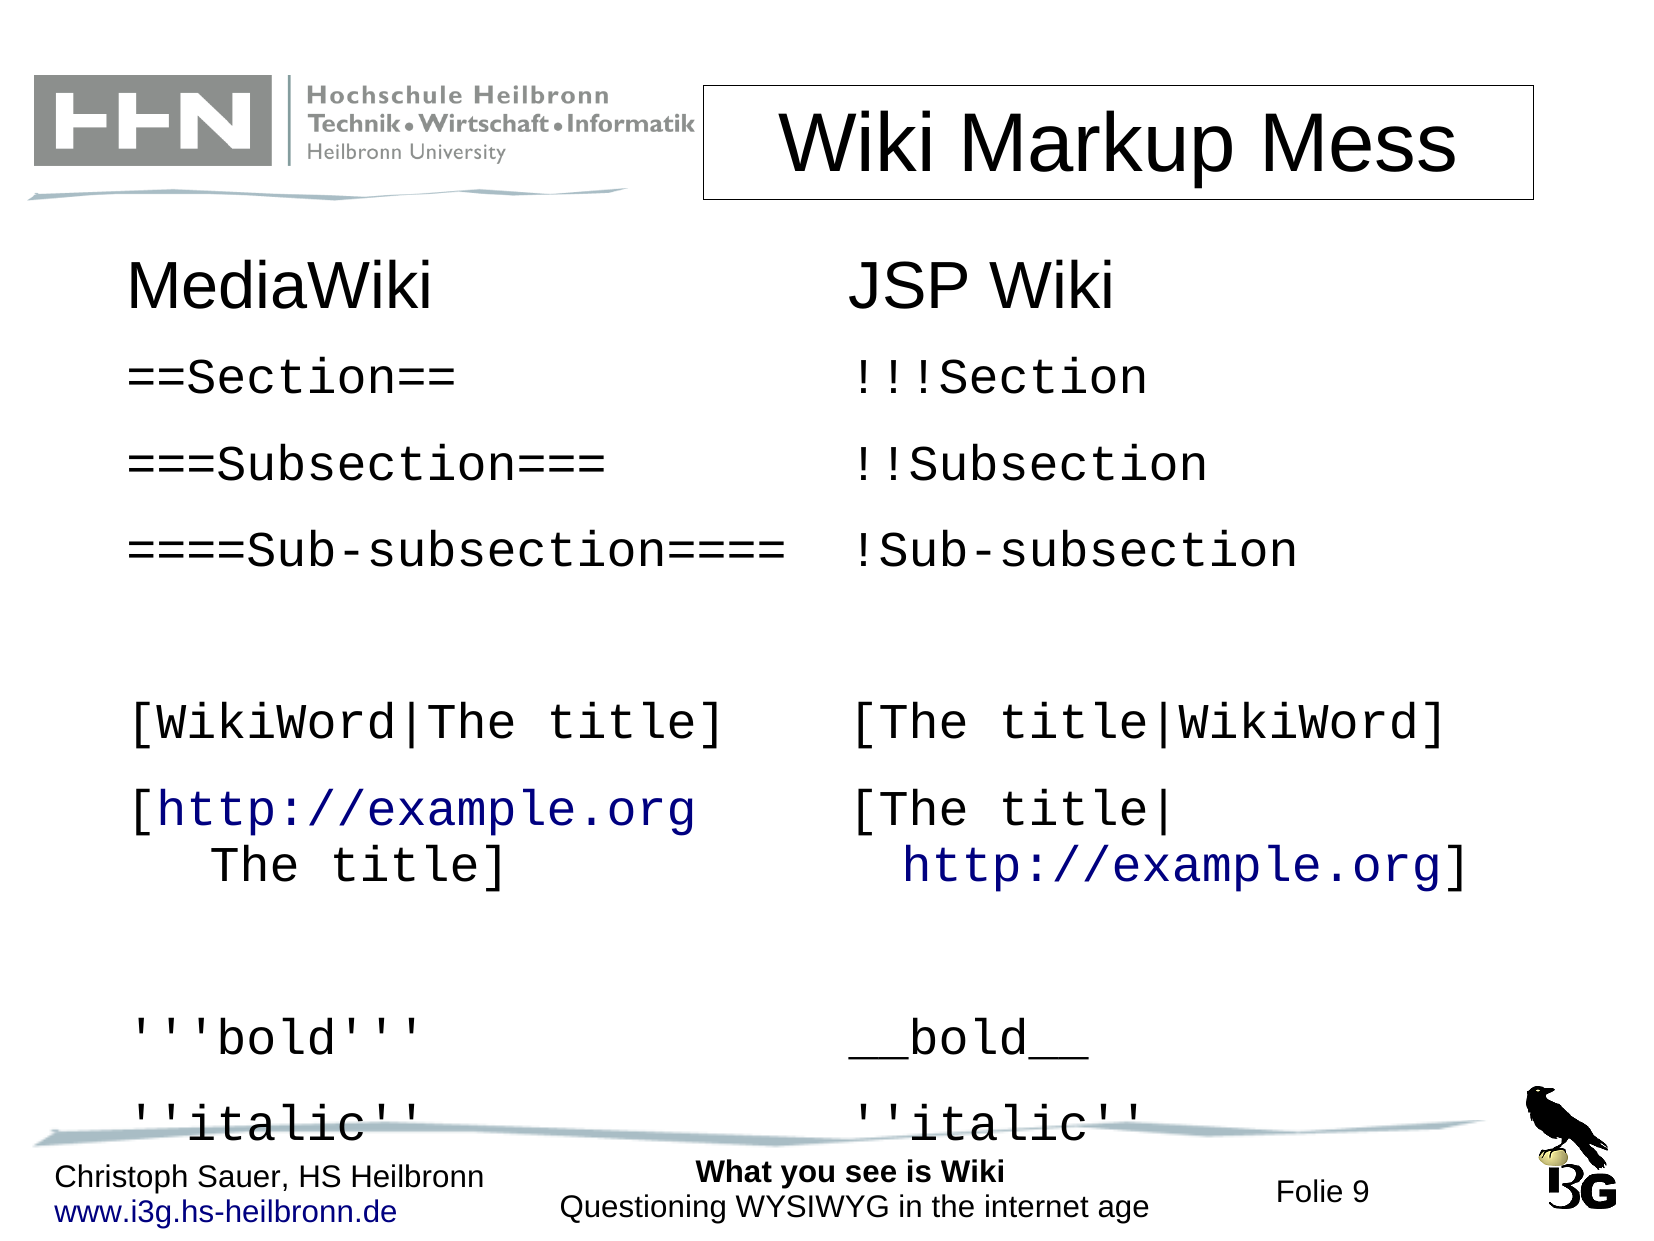

# Wiki Markup Mess
MediaWiki
==Section==
===Subsection===
====Sub-subsection====
[WikiWord|The title]
[http://example.org The title]
'''bold'''
''italic''
JSP Wiki
!!!Section
!!Subsection
!Sub-subsection
[The title|WikiWord]
[The title|http://example.org]
__bold__
''italic''